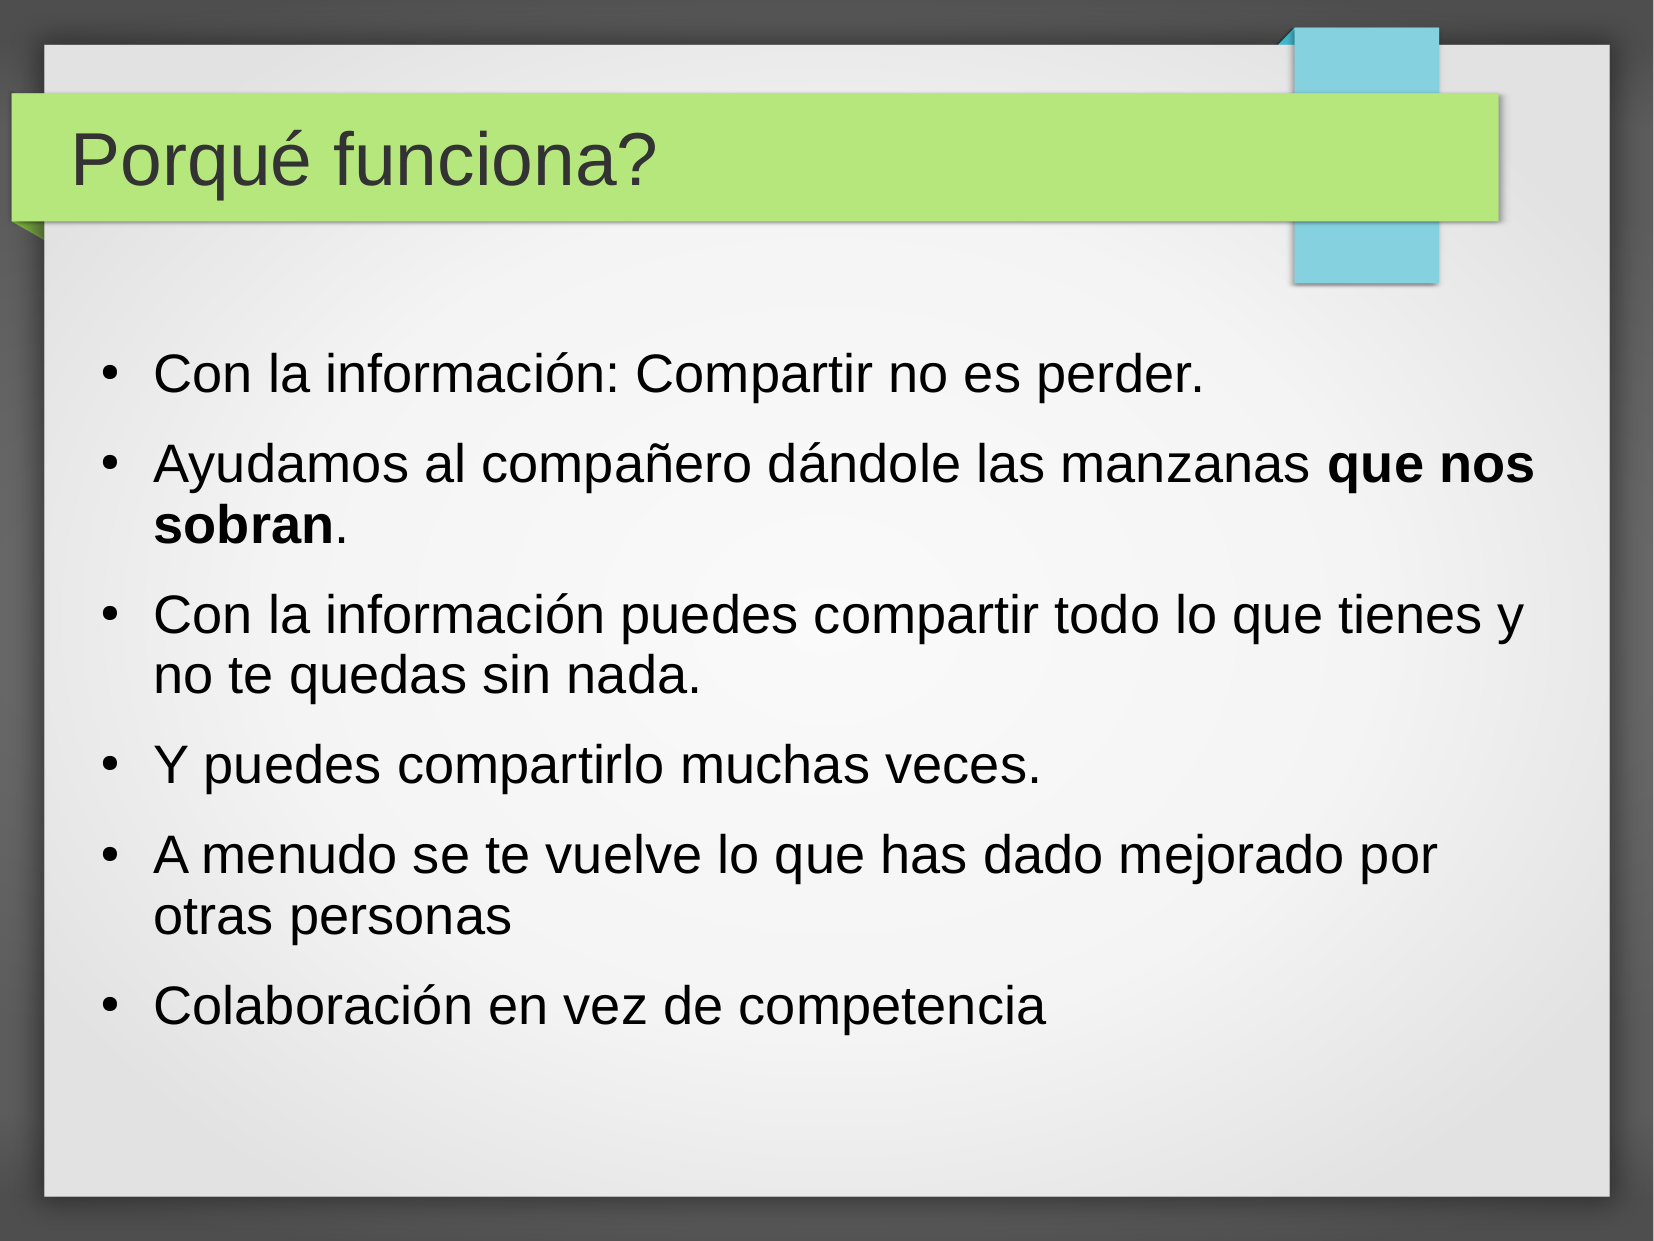

# Porqué funciona?
Con la información: Compartir no es perder.
Ayudamos al compañero dándole las manzanas que nos sobran.
Con la información puedes compartir todo lo que tienes y no te quedas sin nada.
Y puedes compartirlo muchas veces.
A menudo se te vuelve lo que has dado mejorado por otras personas
Colaboración en vez de competencia